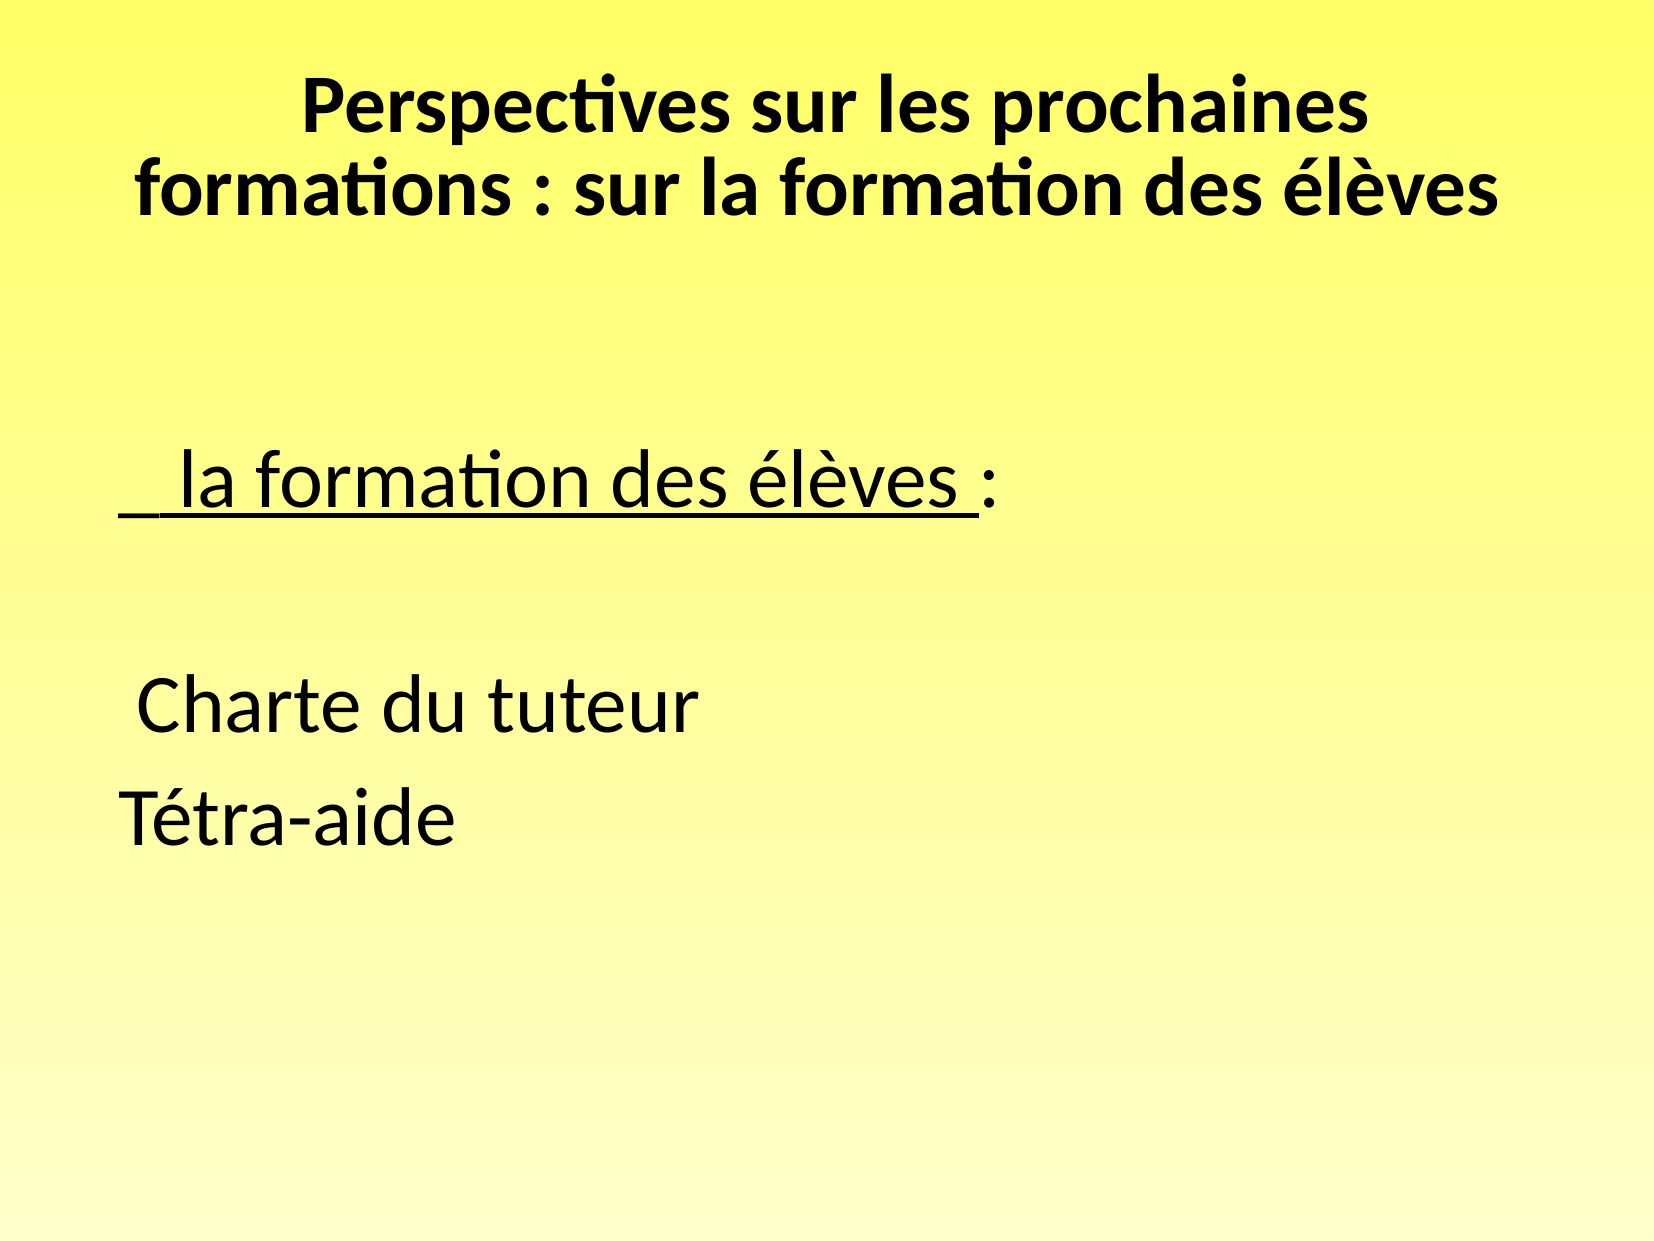

# Perspectives sur les prochaines formations : sur la formation des élèves
_ la formation des élèves :
 Charte du tuteur
Tétra-aide